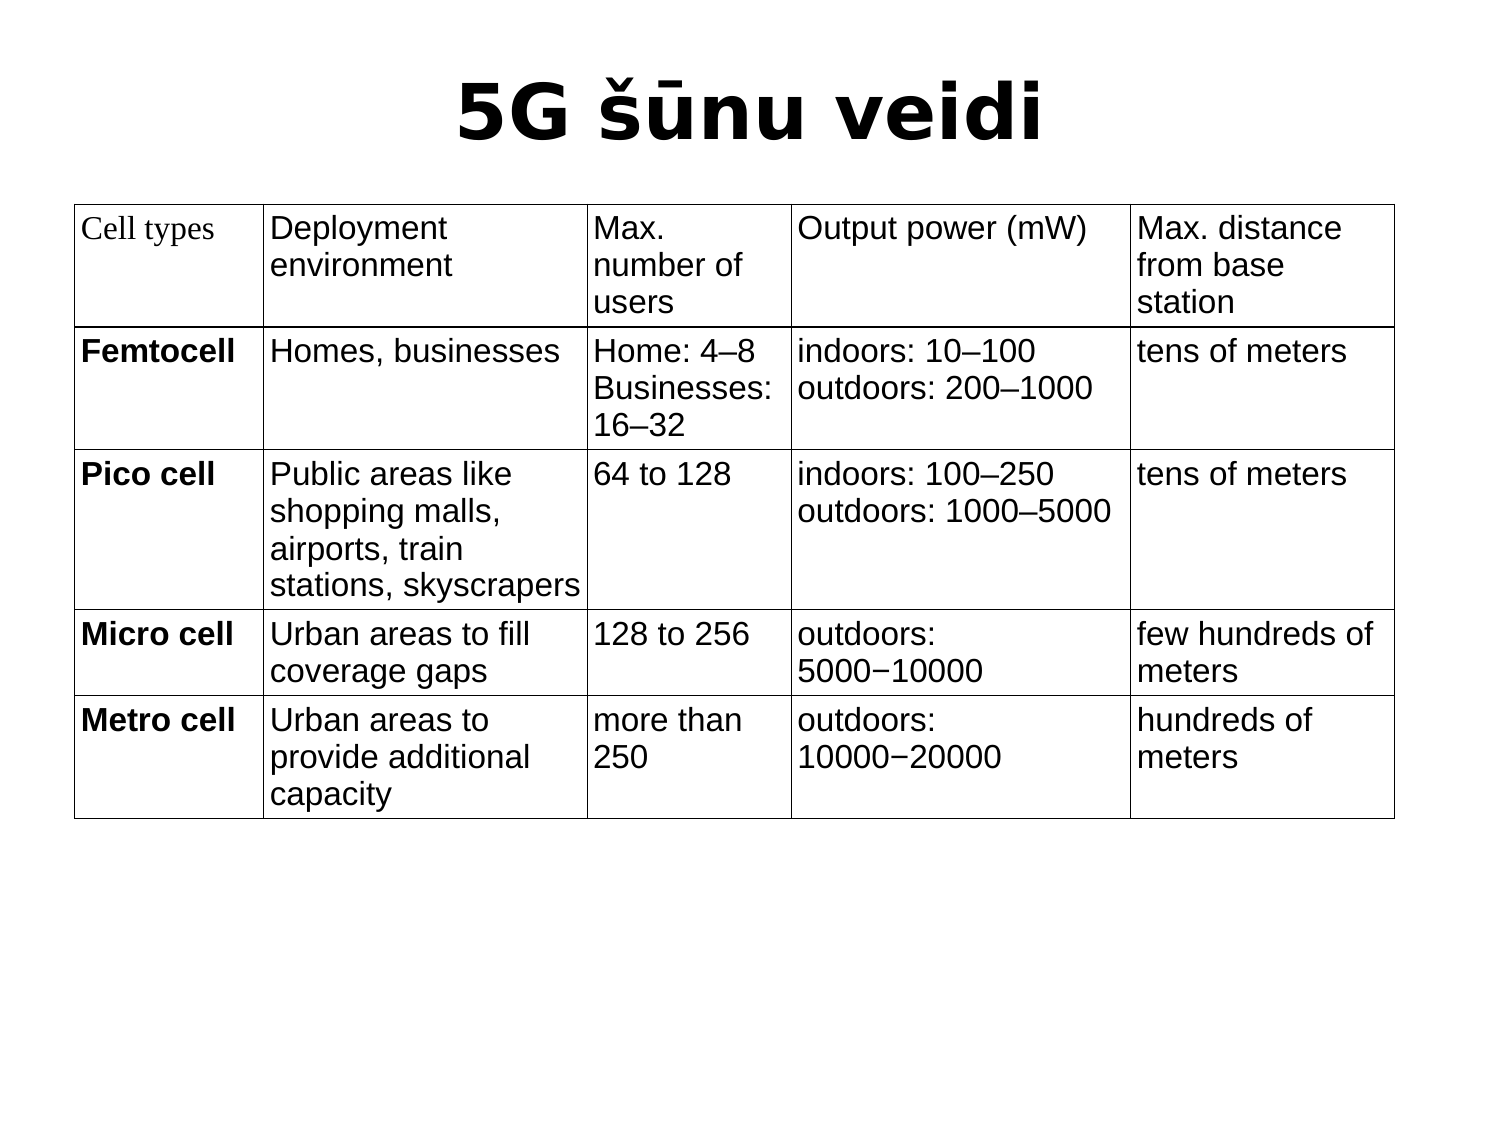

# 5G šūnu veidi
| Cell types | Deployment environment | Max. number ​of users | Output power ​(mW) | Max. distance from ​base station |
| --- | --- | --- | --- | --- |
| Femtocell | Homes, businesses | Home: 4–8 Businesses: 16–32 | indoors: 10–100 outdoors: 200–1000 | tens of meters |
| Pico cell | Public areas like shopping malls, airports, train stations, skyscrapers | 64 to 128 | indoors: 100–250 outdoors: 1000–5000 | tens of meters |
| Micro cell | Urban areas to fill coverage gaps | 128 to 256 | outdoors: 5000−10000 | few hundreds of meters |
| Metro cell | Urban areas to provide additional capacity | more than 250 | outdoors: 10000−20000 | hundreds of meters |